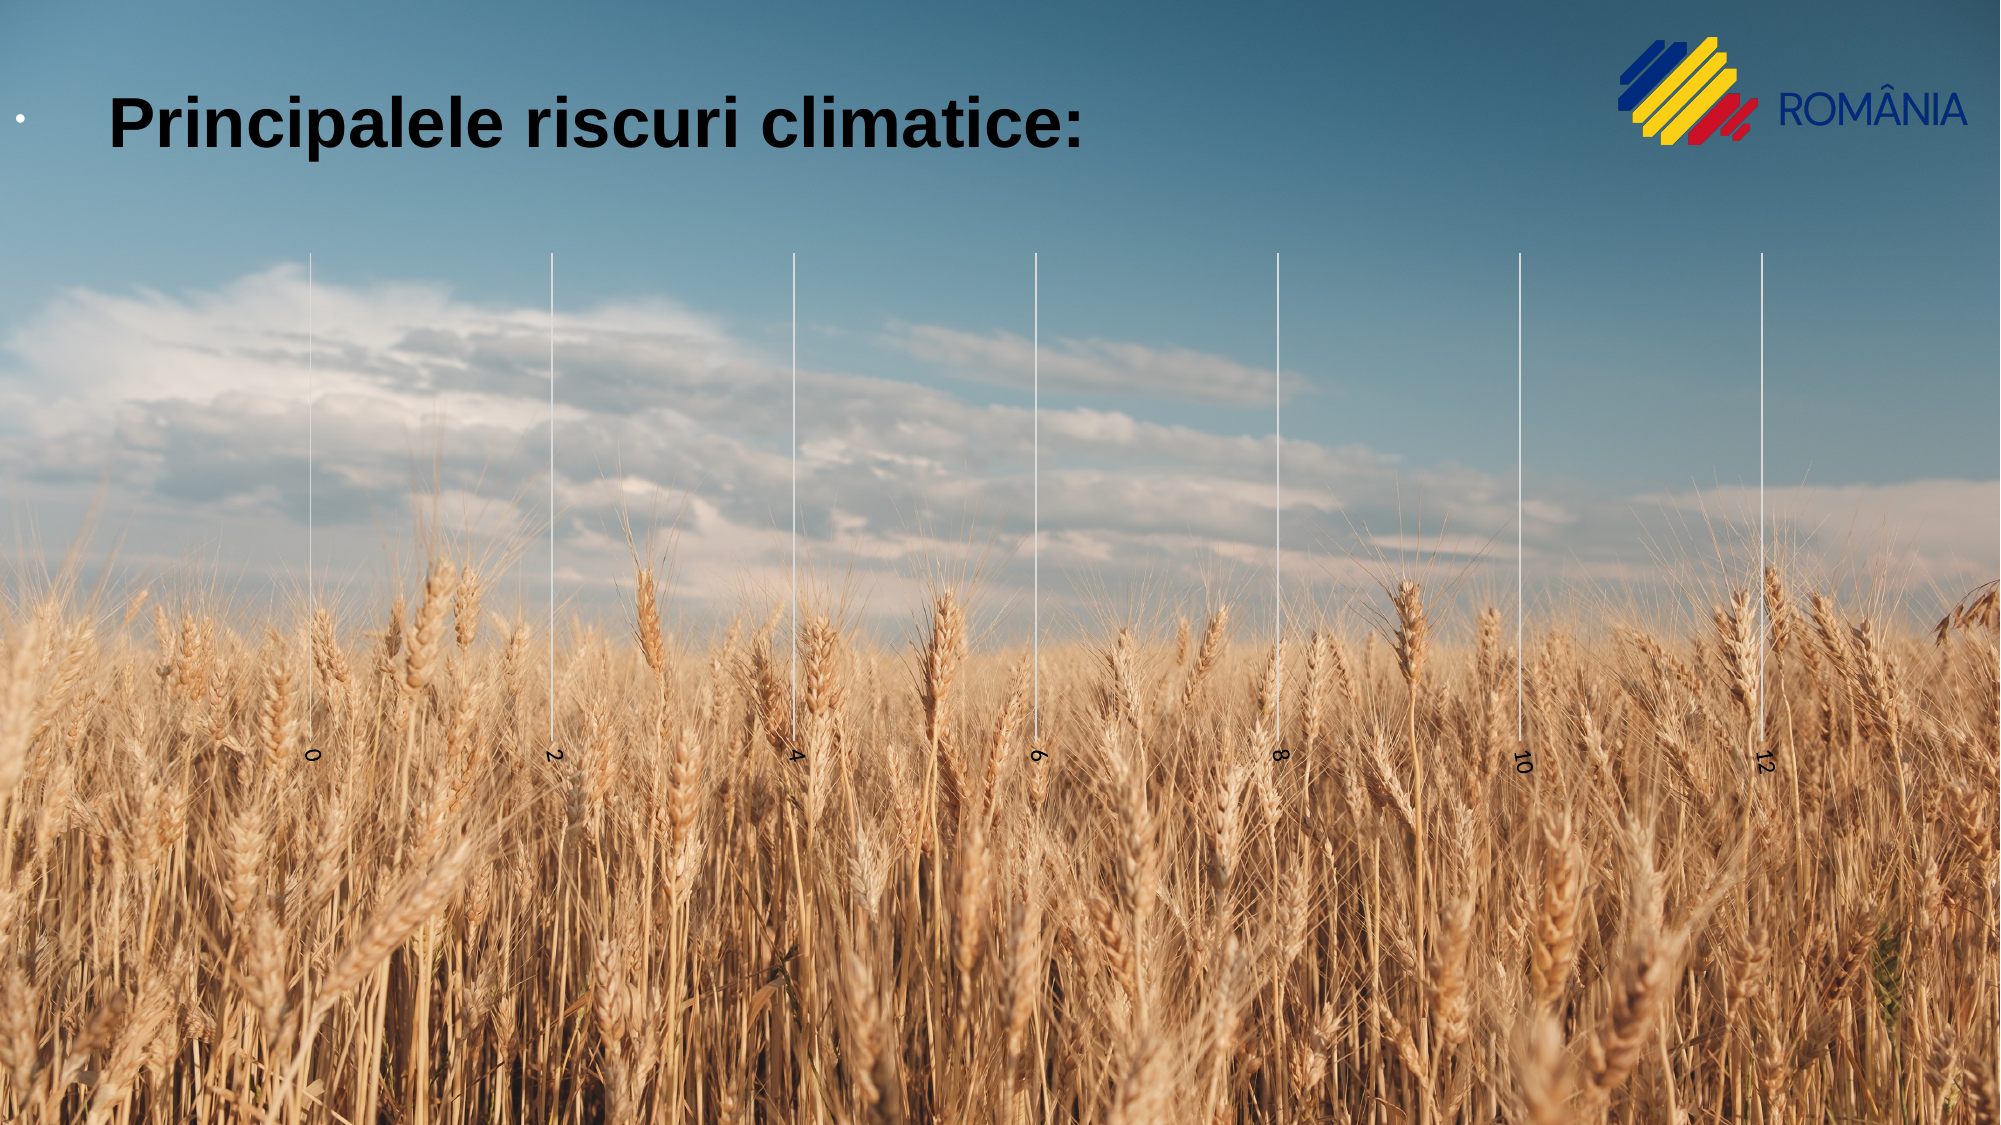

Principalele riscuri climatice:
### Chart
| Category | |
|---|---|